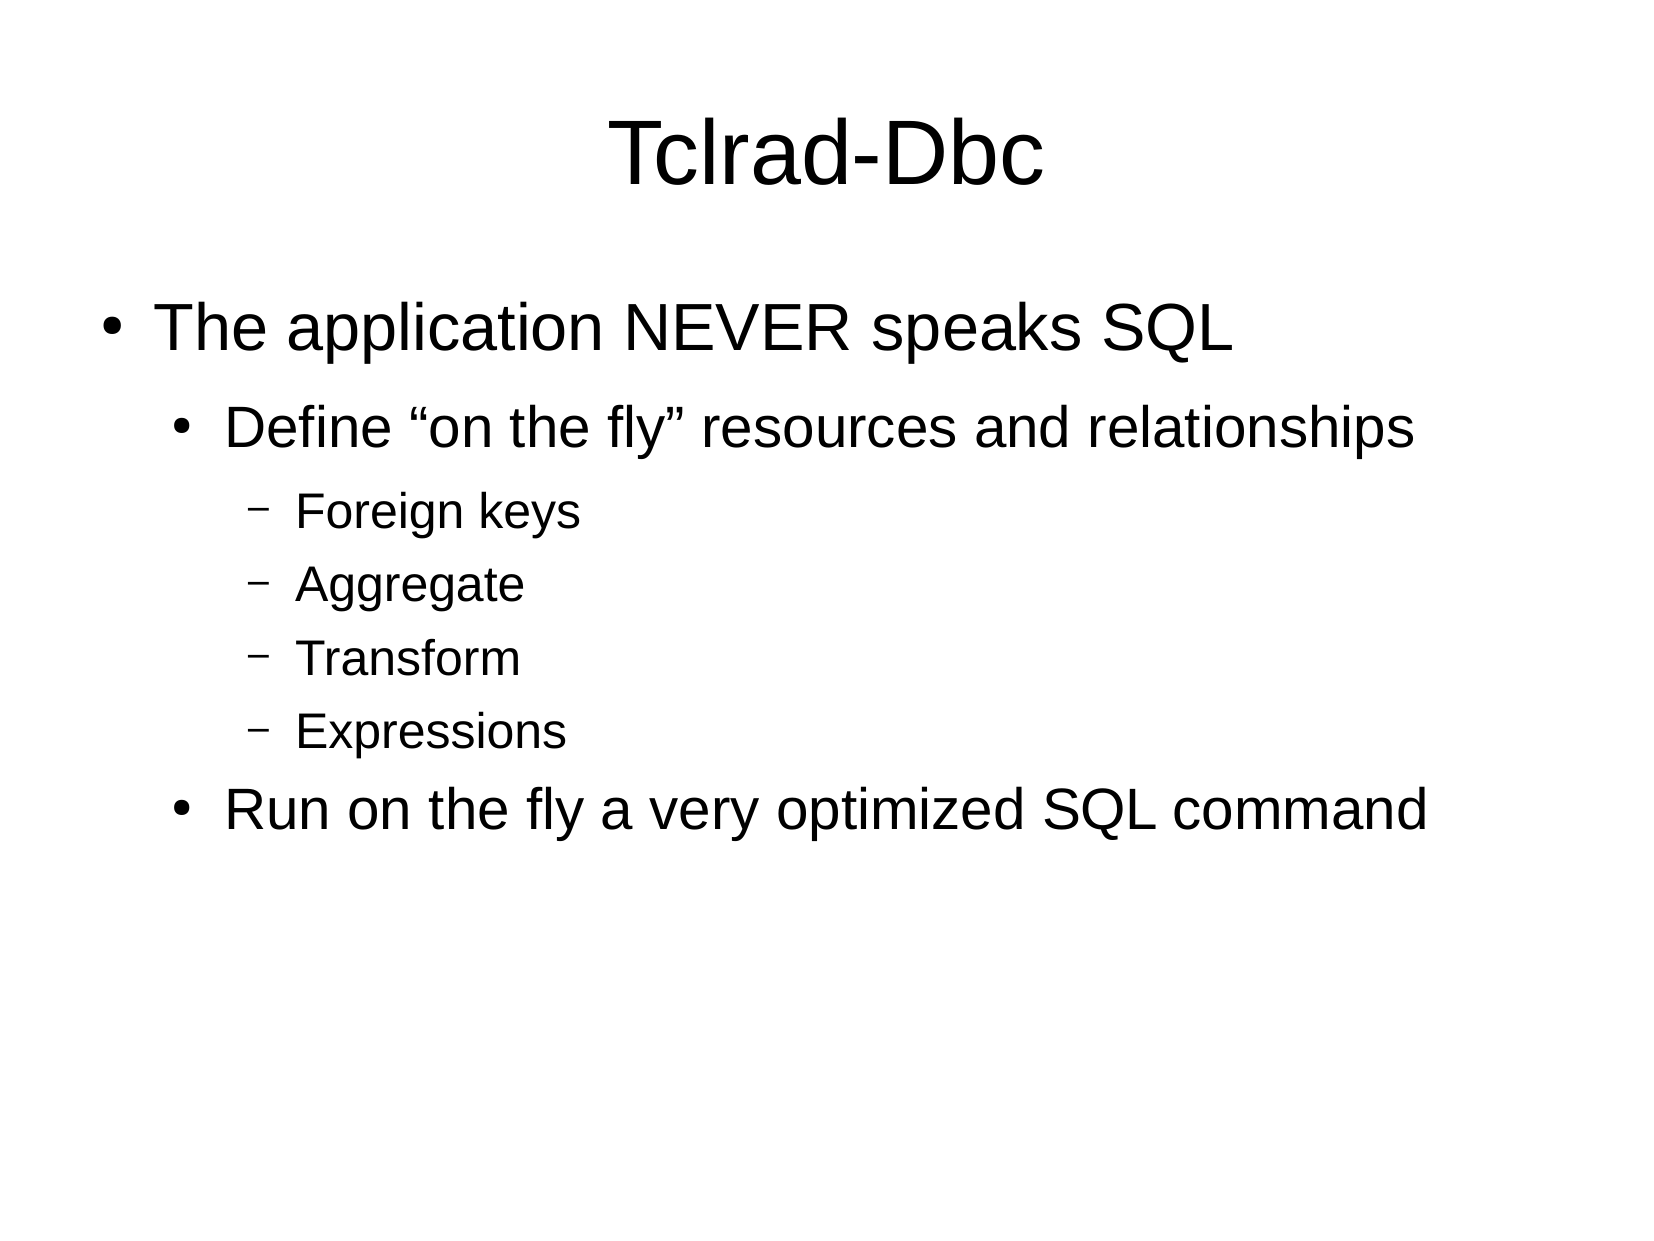

# Tclrad-Dbc
The application NEVER speaks SQL
Define “on the fly” resources and relationships
Foreign keys
Aggregate
Transform
Expressions
Run on the fly a very optimized SQL command